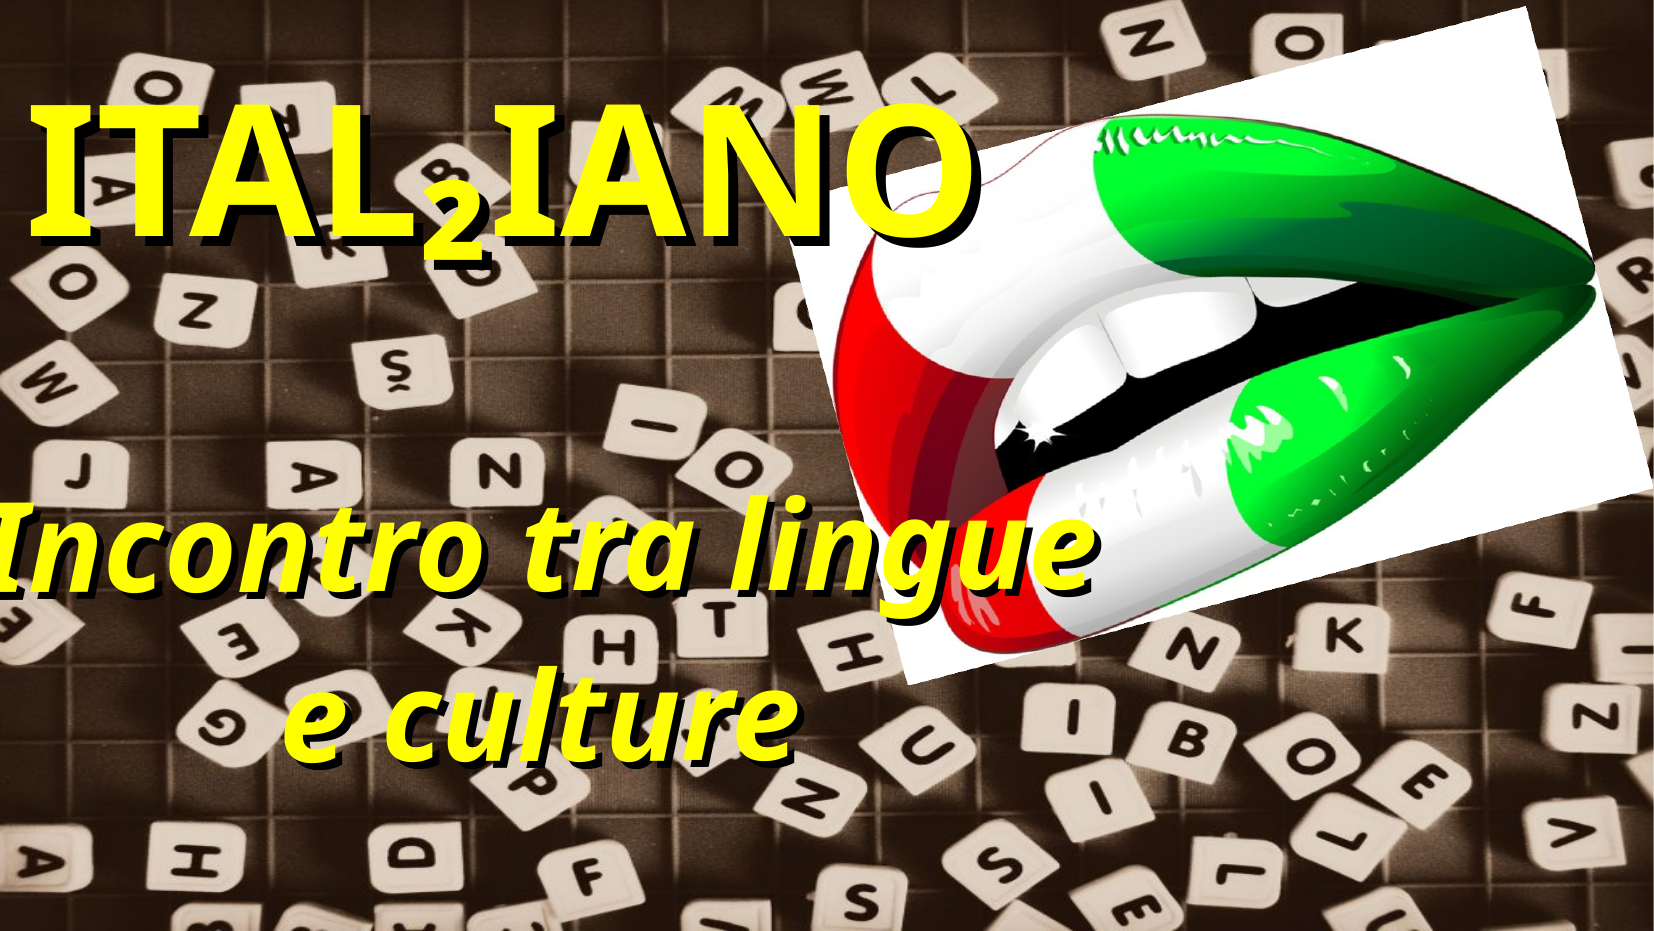

# ITAL₂IANO
Incontro tra lingue e culture